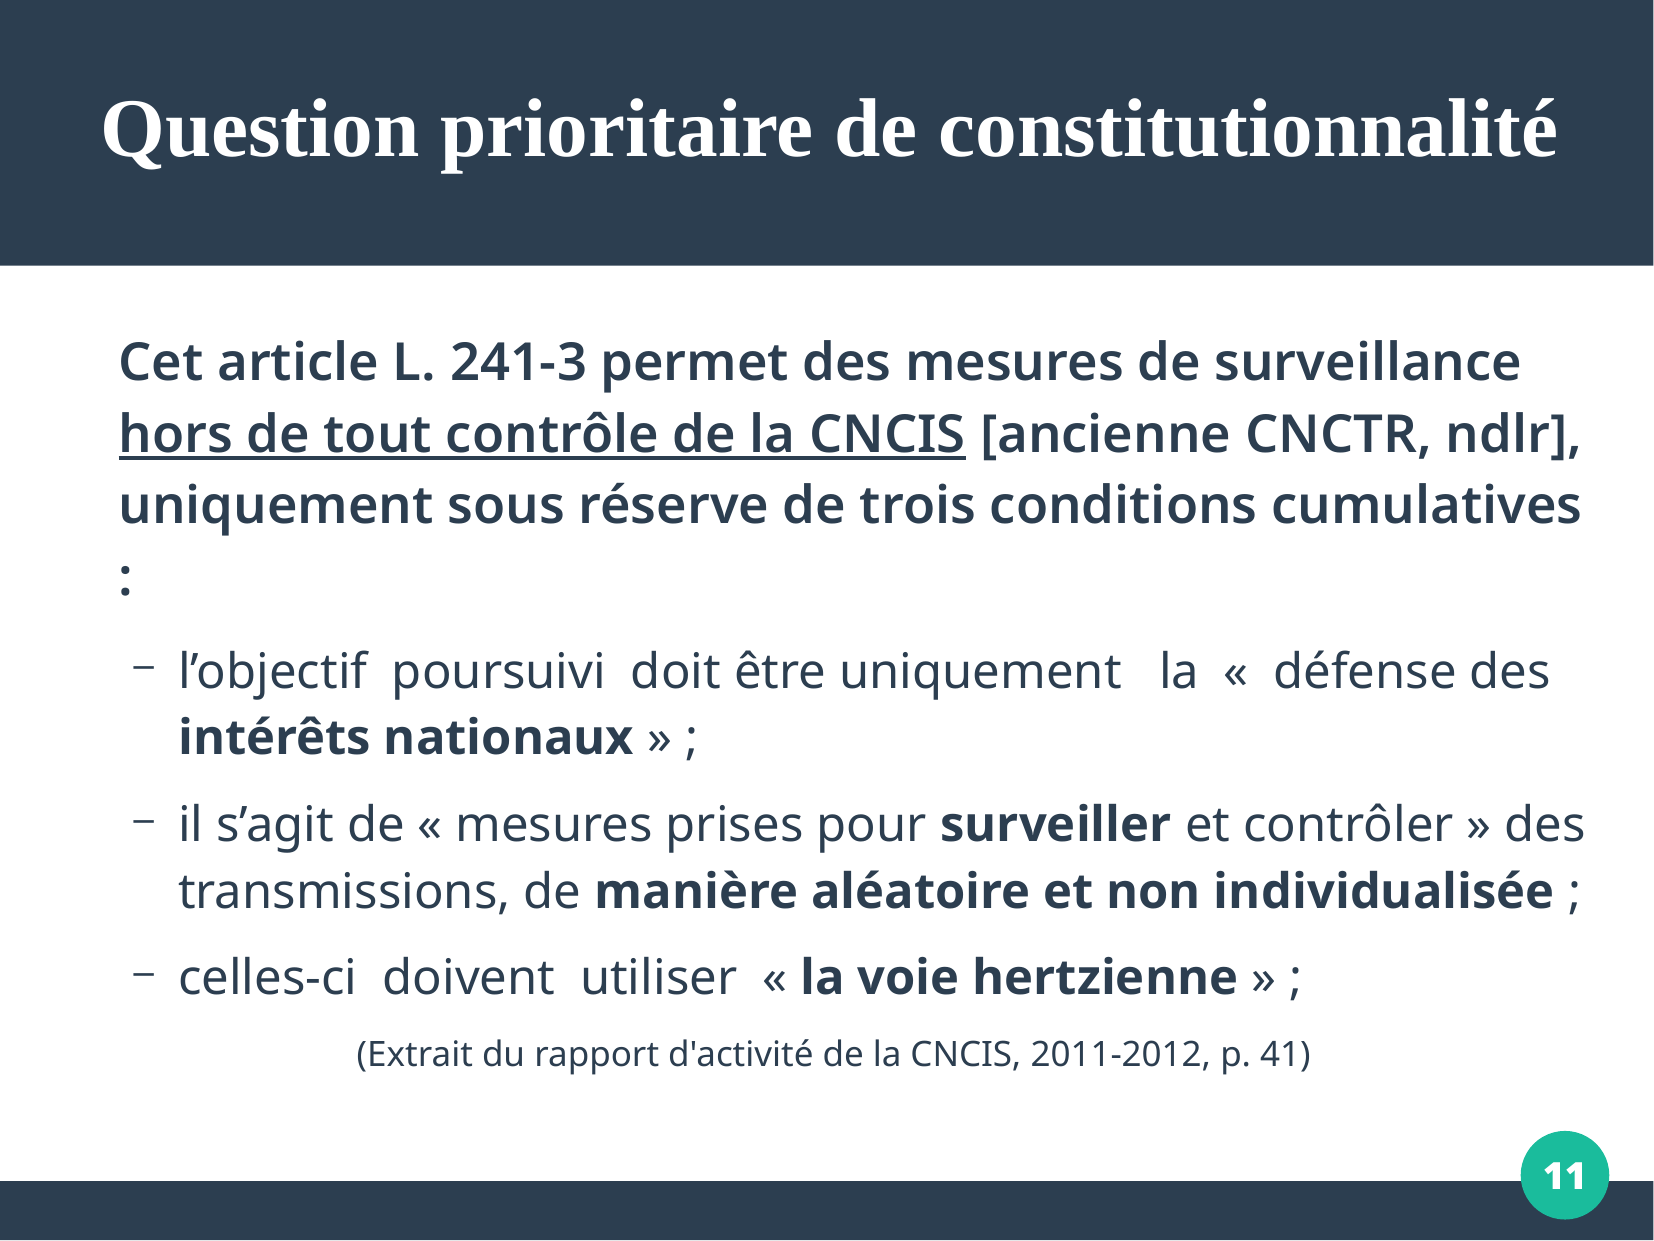

# Question prioritaire de constitutionnalité
Cet article L. 241-3 permet des mesures de surveillance hors de tout contrôle de la CNCIS [ancienne CNCTR, ndlr], uniquement sous réserve de trois conditions cumulatives :
l’objectif poursuivi doit être uniquement  la « défense des intérêts nationaux » ;
il s’agit de « mesures prises pour surveiller et contrôler » des transmissions, de manière aléatoire et non individualisée ;
celles-ci doivent utiliser « la voie hertzienne » ;
(Extrait du rapport d'activité de la CNCIS, 2011-2012, p. 41)
11